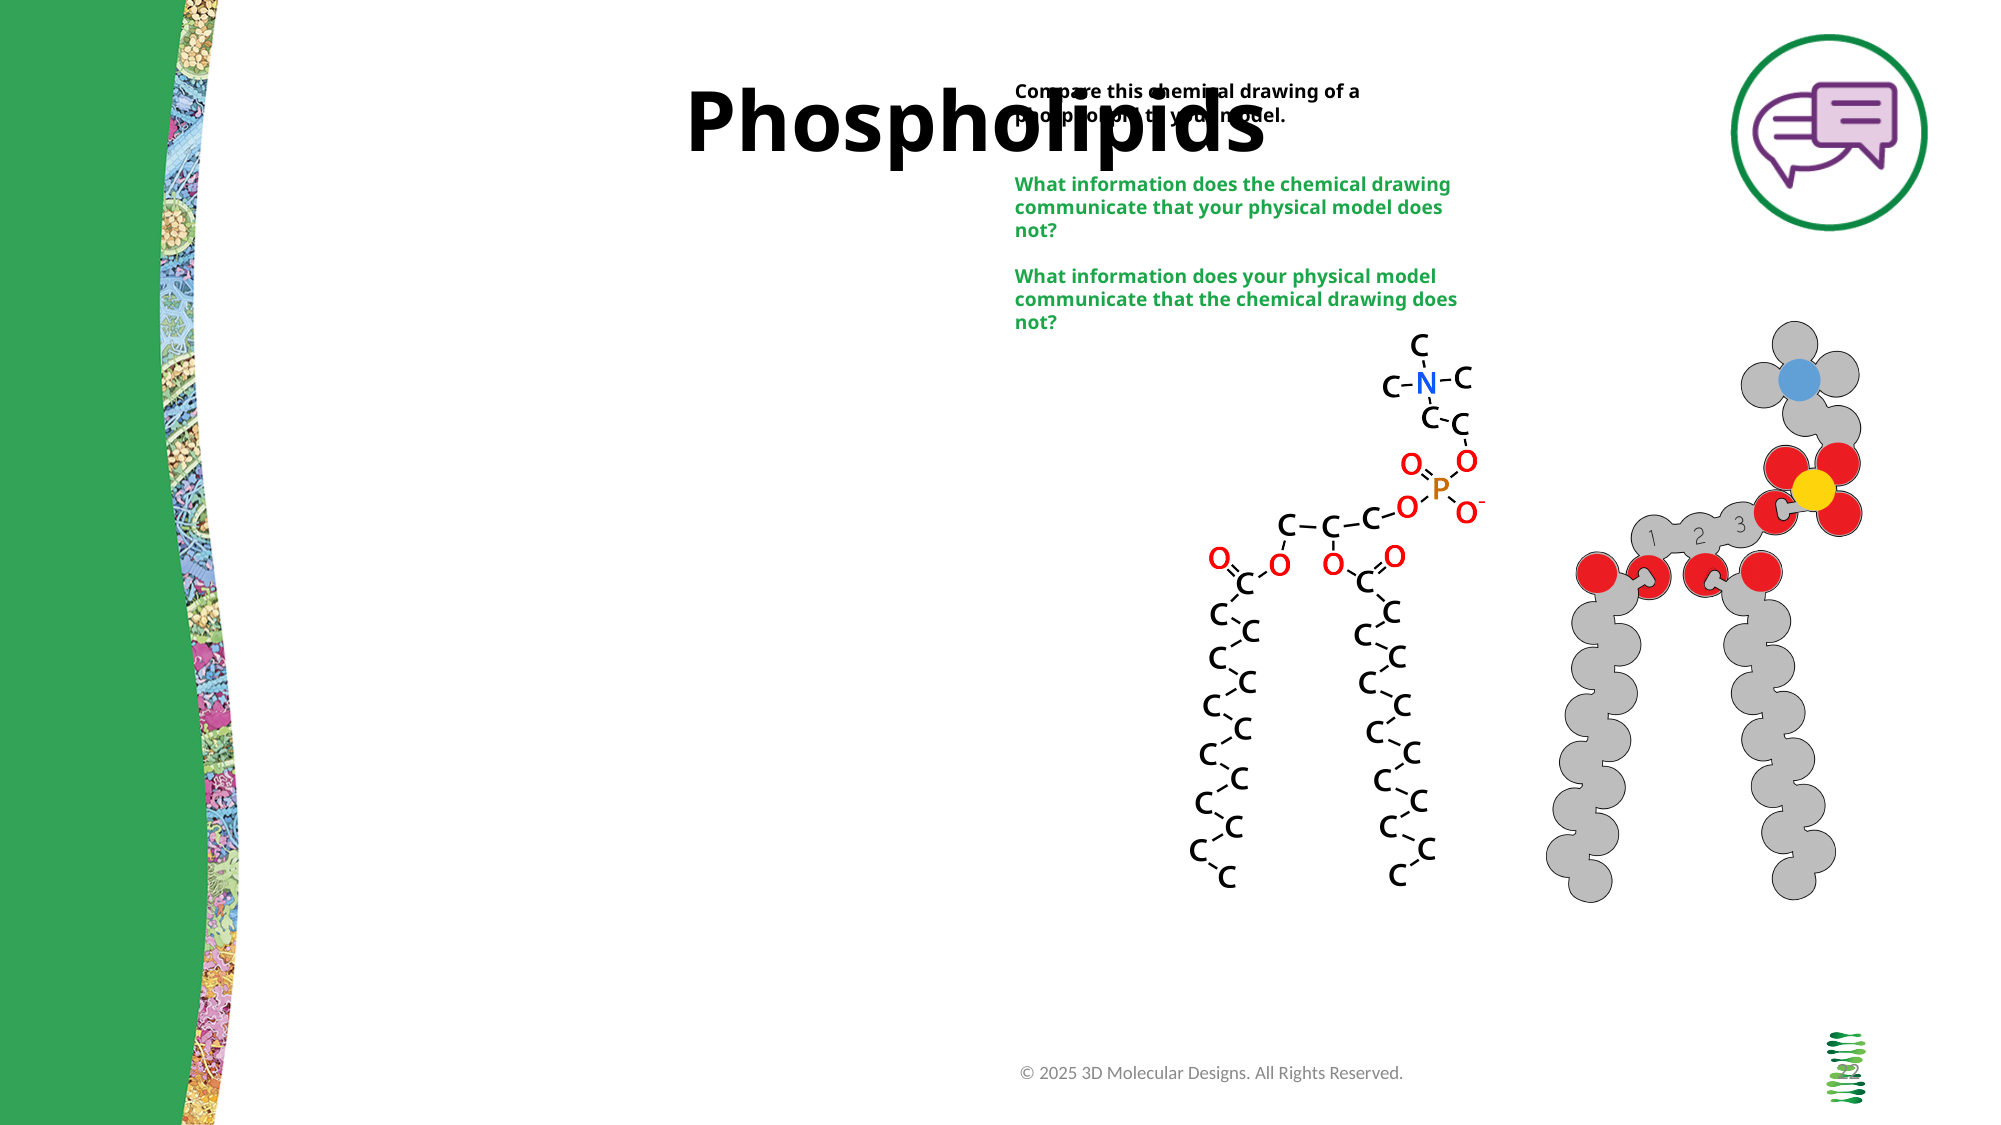

Phospholipids
# Compare this chemical drawing of a phospholipid to your model.
What information does the chemical drawing communicate that your physical model does not?
What information does your physical model communicate that the chemical drawing does not?